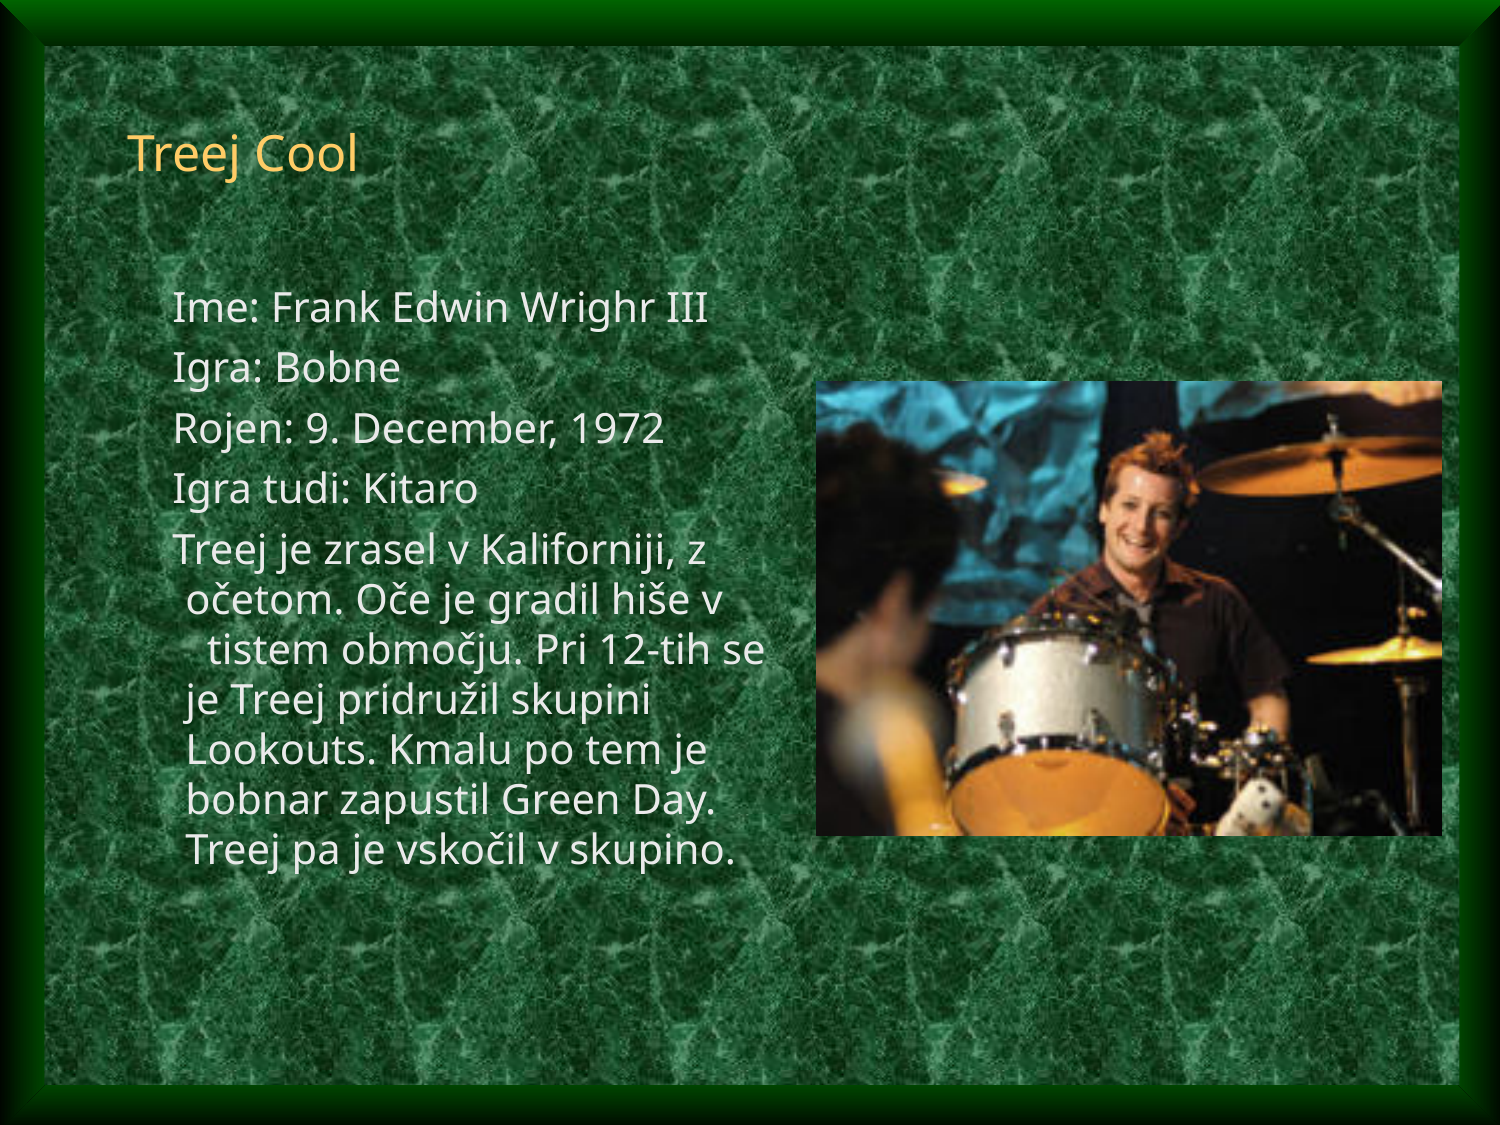

# Treej Cool
 Ime: Frank Edwin Wrighr III
 Igra: Bobne
 Rojen: 9. December, 1972
 Igra tudi: Kitaro
 Treej je zrasel v Kaliforniji, z očetom. Oče je gradil hiše v tistem območju. Pri 12-tih se je Treej pridružil skupini Lookouts. Kmalu po tem je bobnar zapustil Green Day. Treej pa je vskočil v skupino.